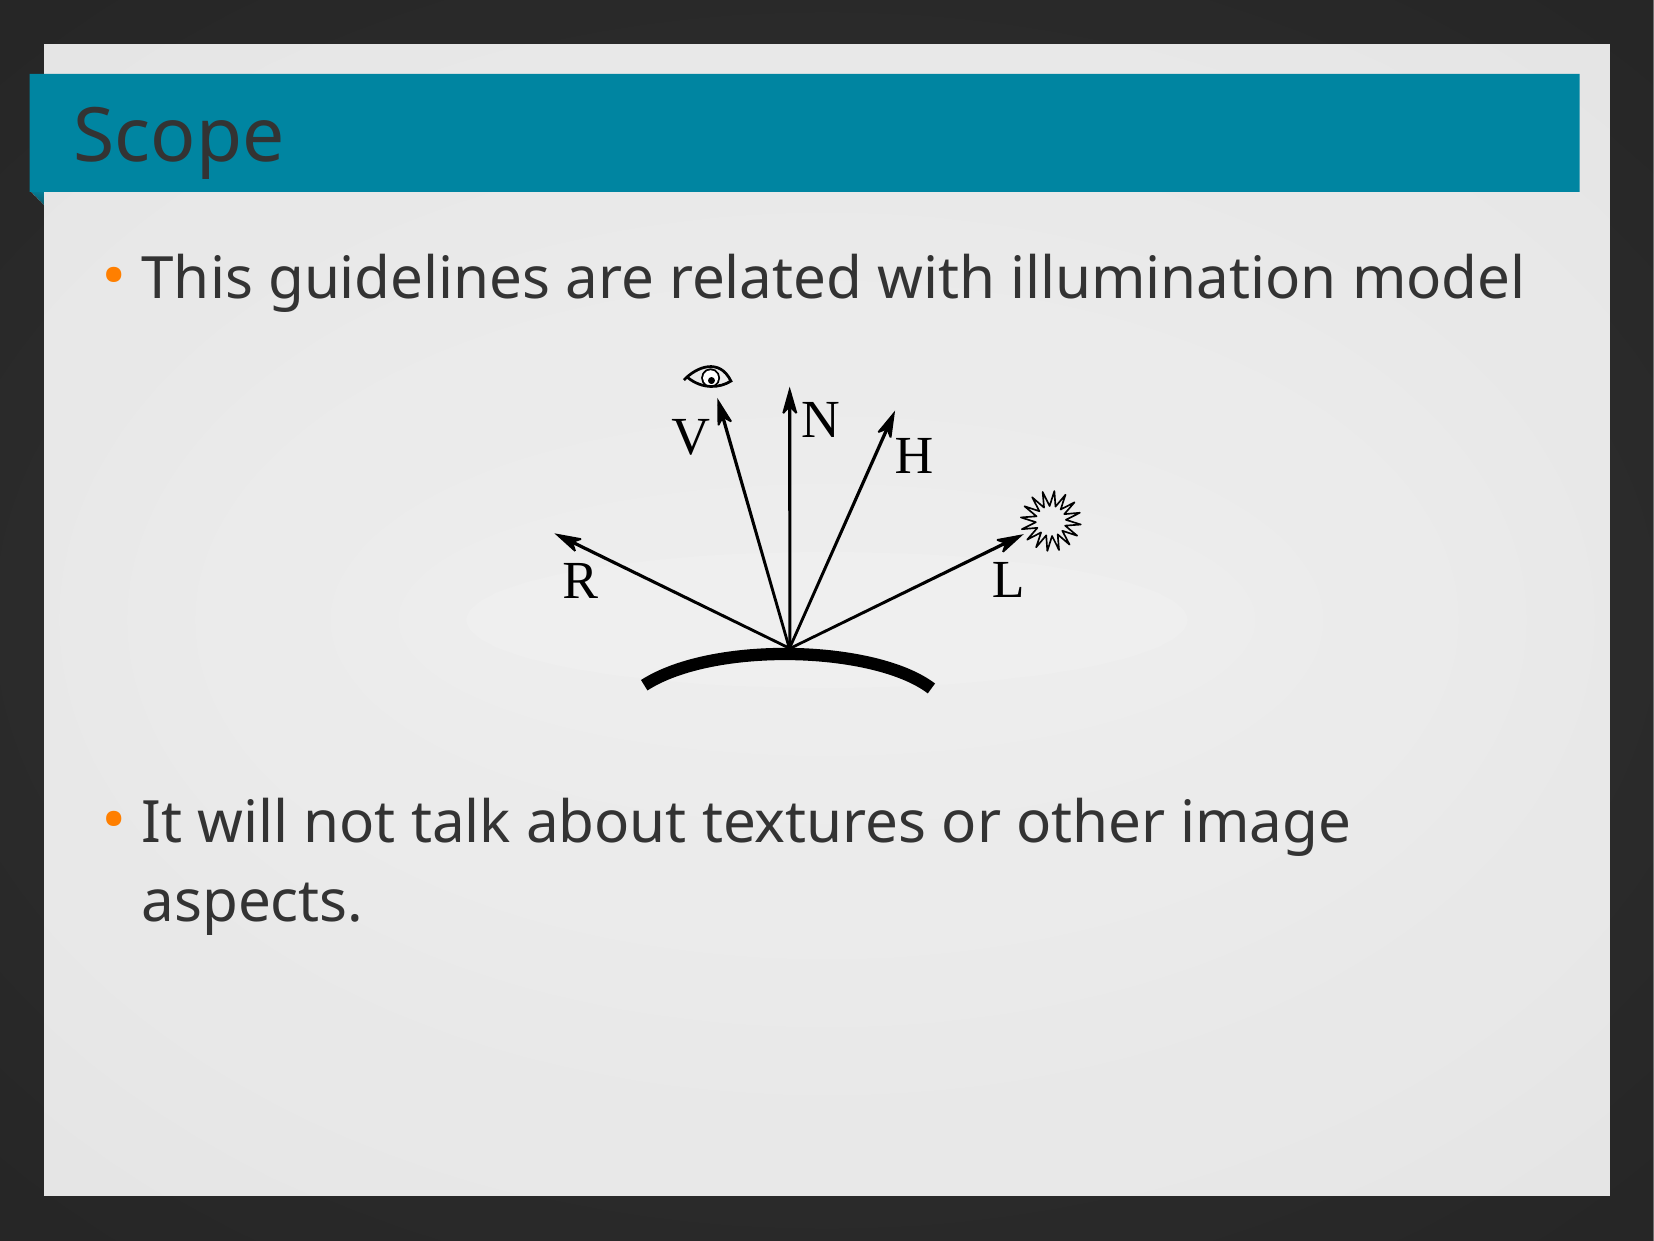

# Scope
This guidelines are related with illumination model
It will not talk about textures or other image aspects.